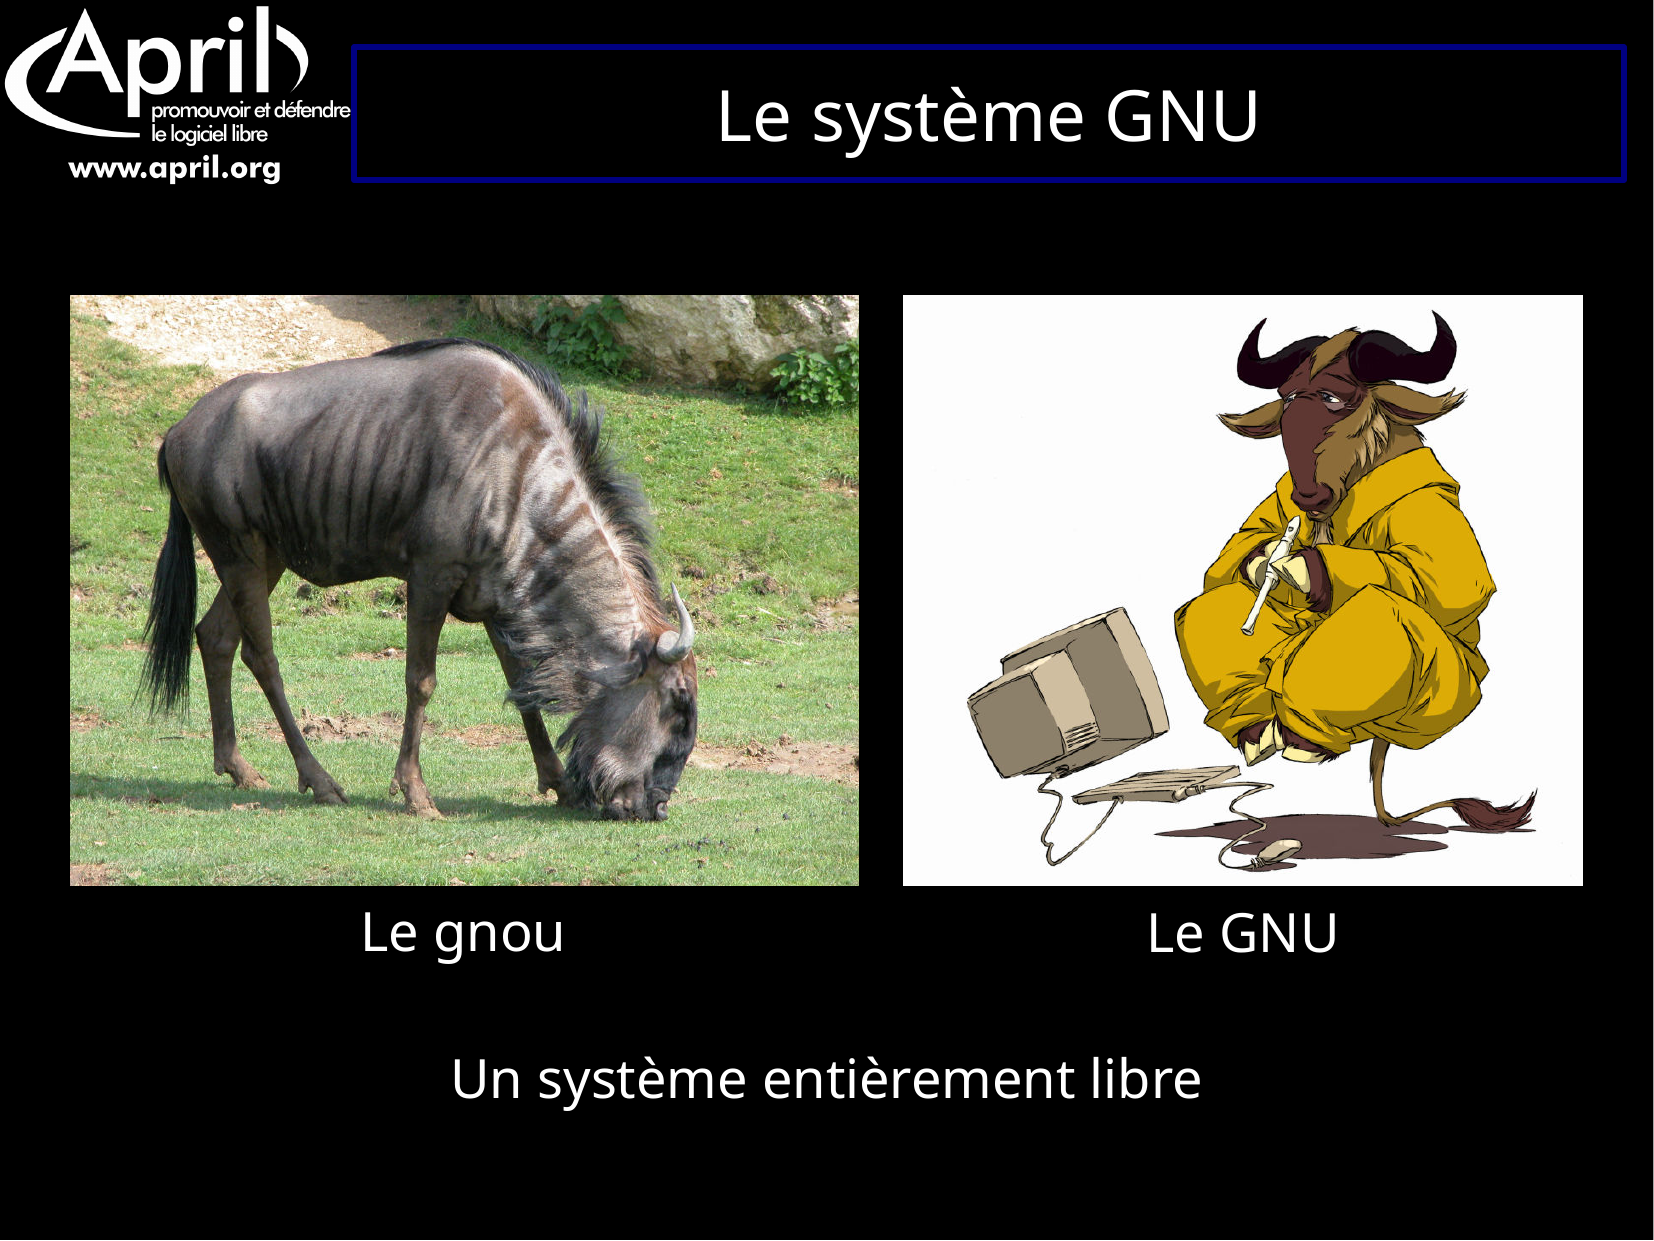

# Le système GNU
Le gnou
Le GNU
Un système entièrement libre